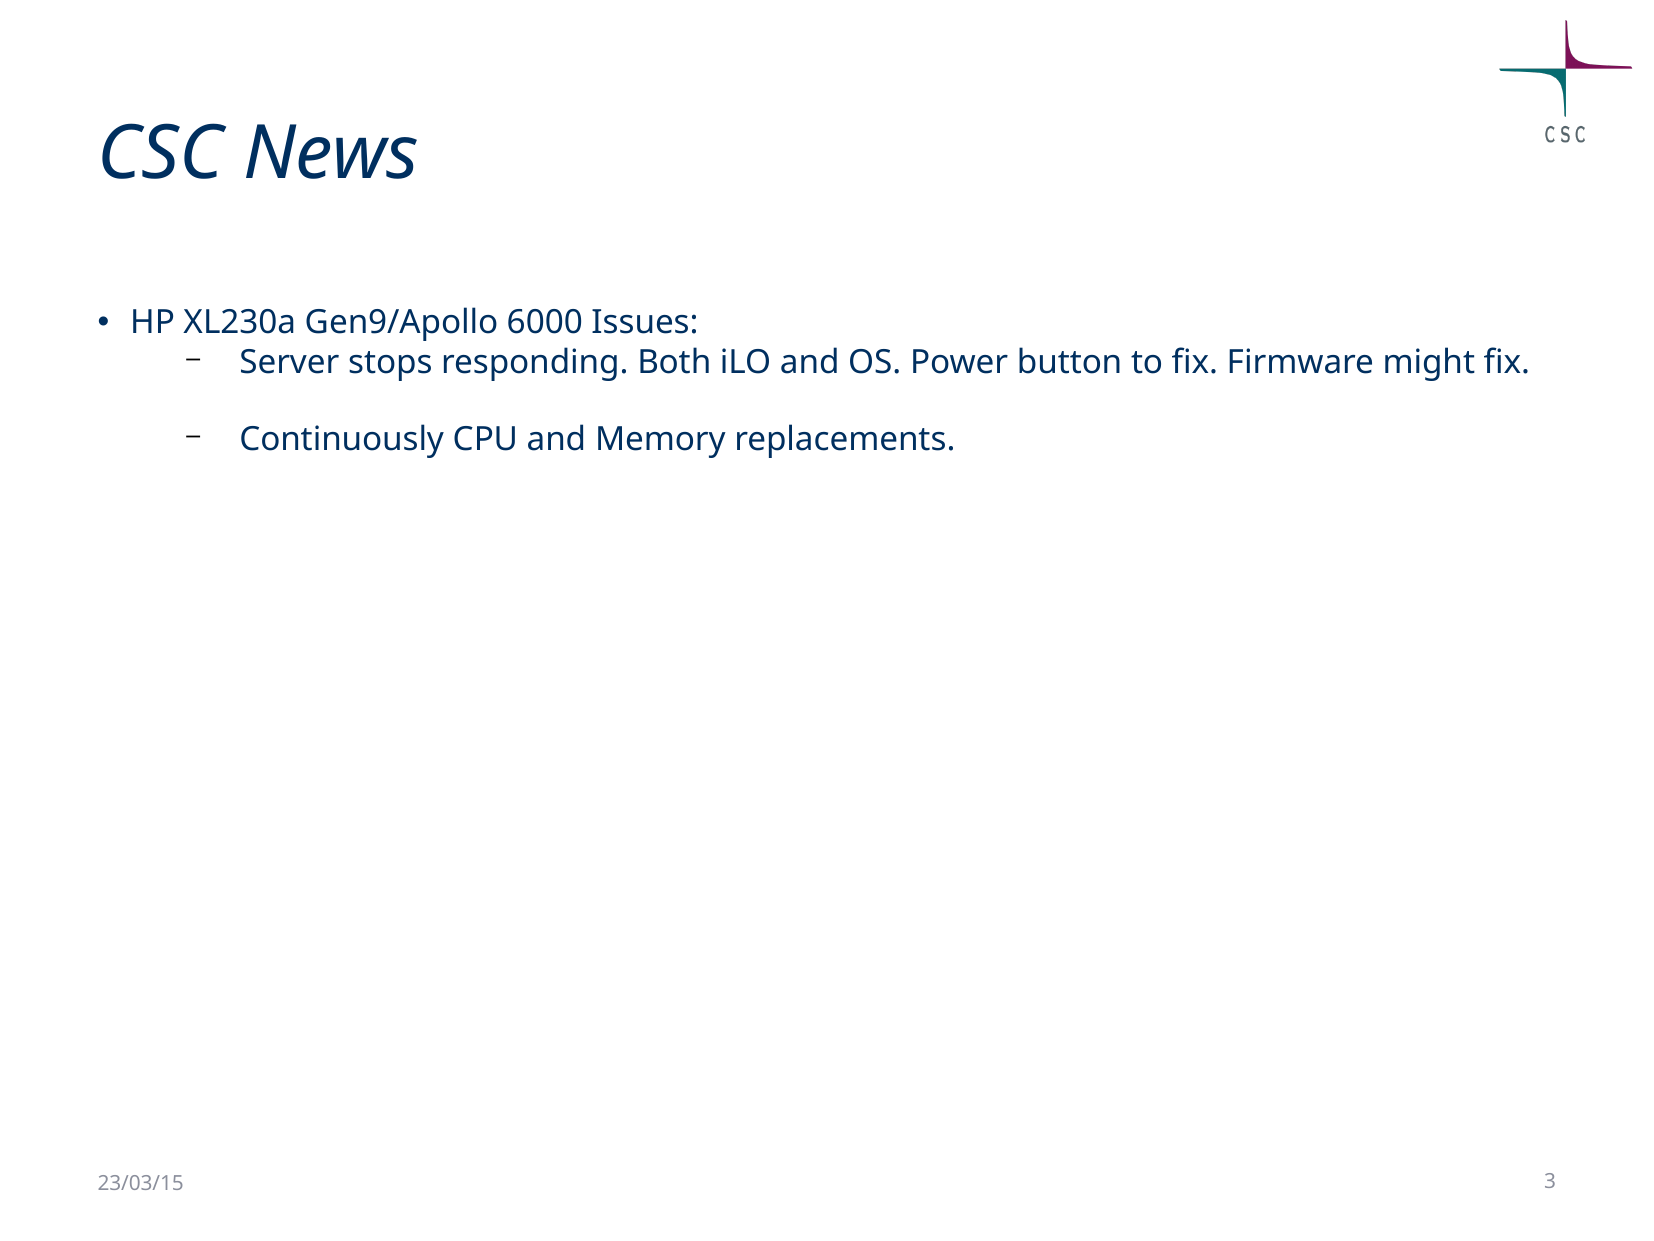

# CSC News
HP XL230a Gen9/Apollo 6000 Issues:
Server stops responding. Both iLO and OS. Power button to fix. Firmware might fix.
Continuously CPU and Memory replacements.
23/03/15